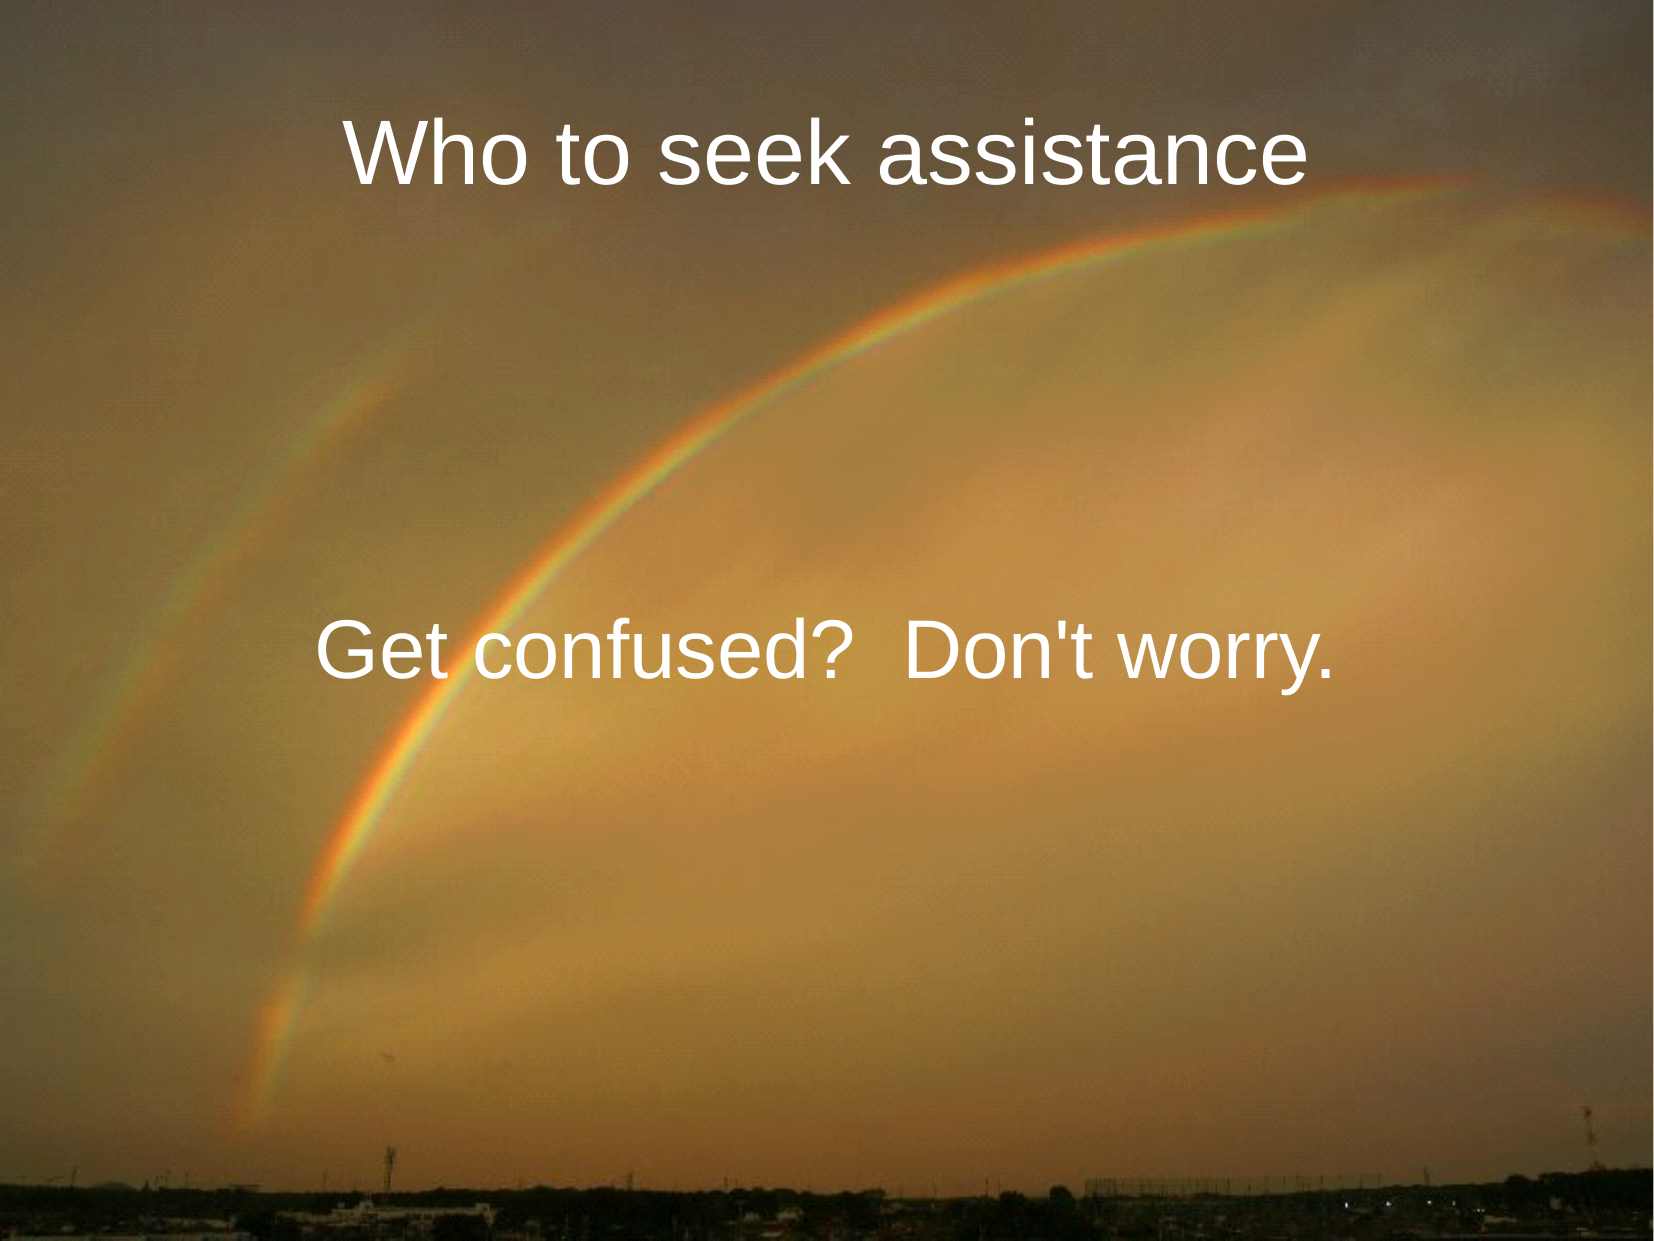

# Who to seek assistance
Get confused? Don't worry.